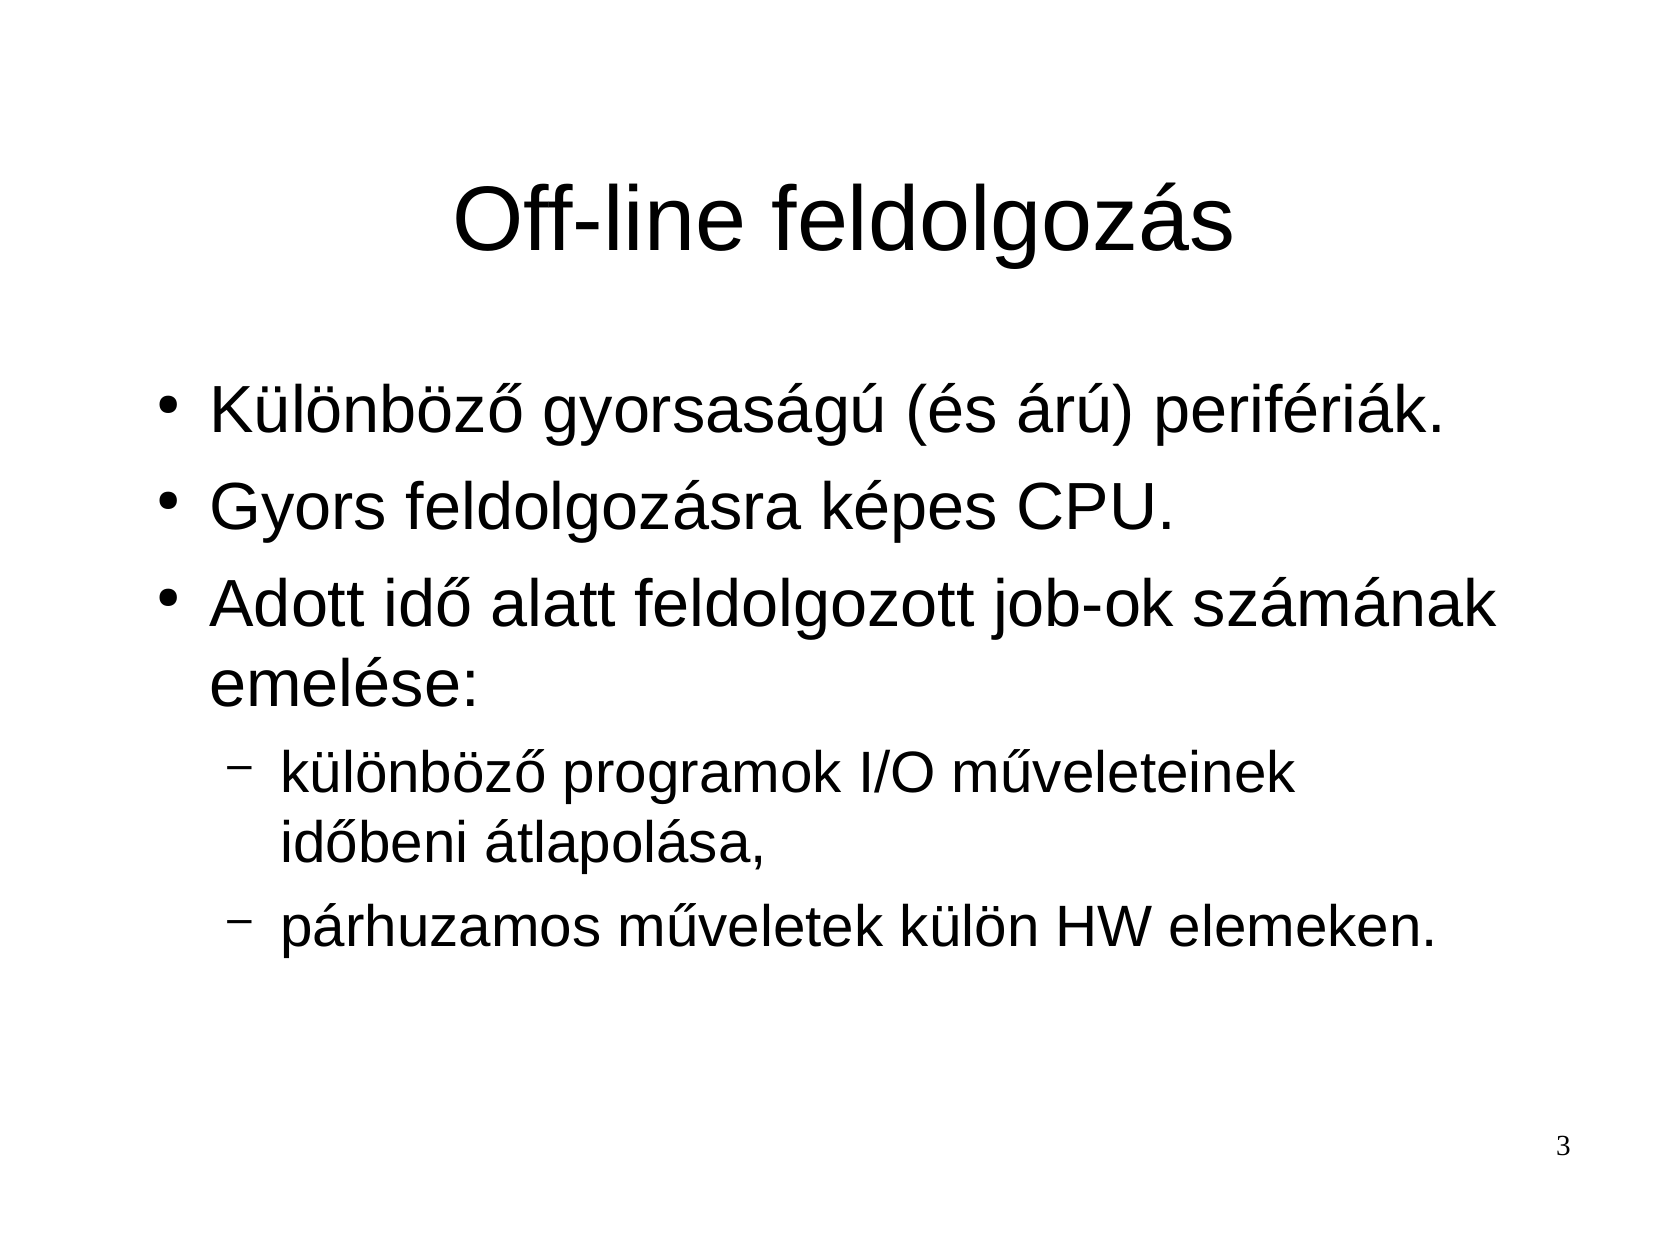

# Off-line feldolgozás
Különböző gyorsaságú (és árú) perifériák.
Gyors feldolgozásra képes CPU.
Adott idő alatt feldolgozott job-ok számának emelése:
különböző programok I/O műveleteinek
időbeni átlapolása,
párhuzamos műveletek külön HW elemeken.
3